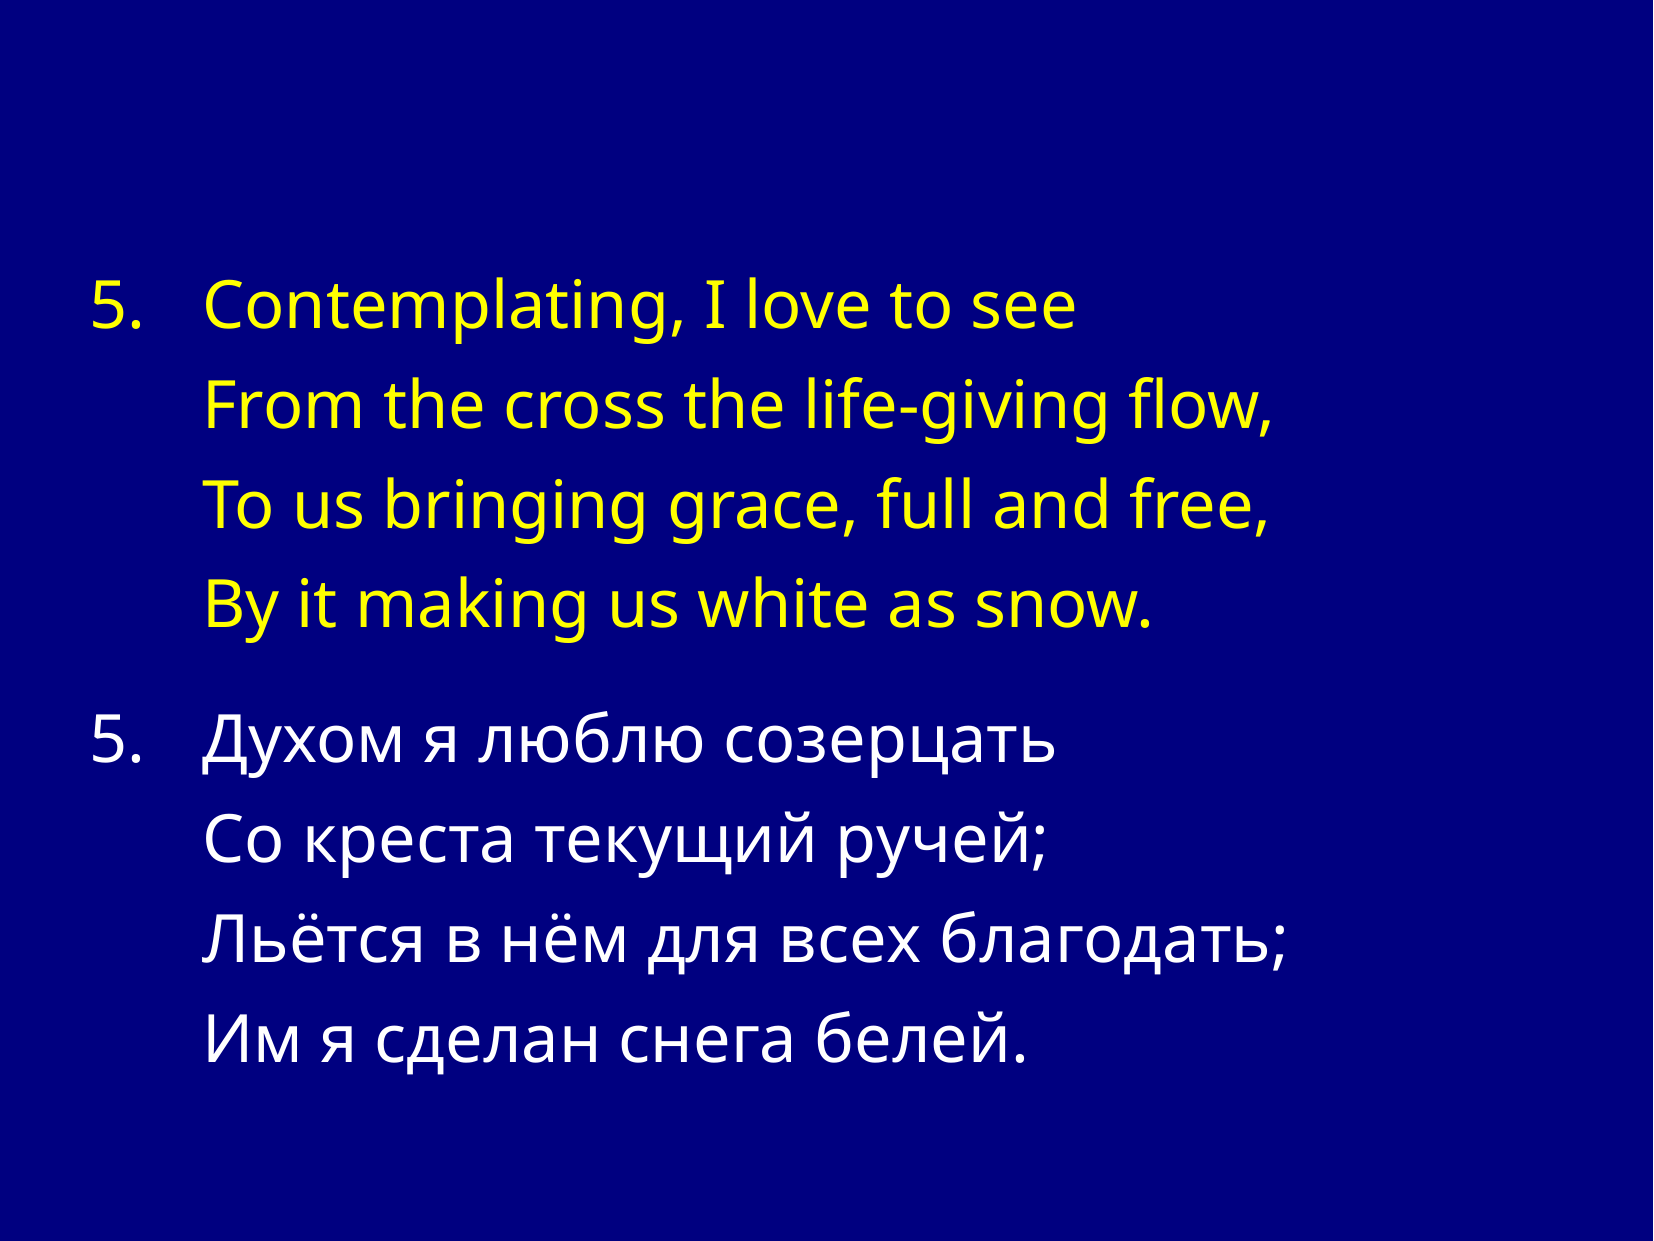

5.	Contemplating, I love to see
	From the cross the life-giving flow,
	To us bringing grace, full and free,
	By it making us white as snow.
5.	Духом я люблю созерцать
	Со креста текущий ручей;
	Льётся в нём для всех благодать;
	Им я сделан снега белей.